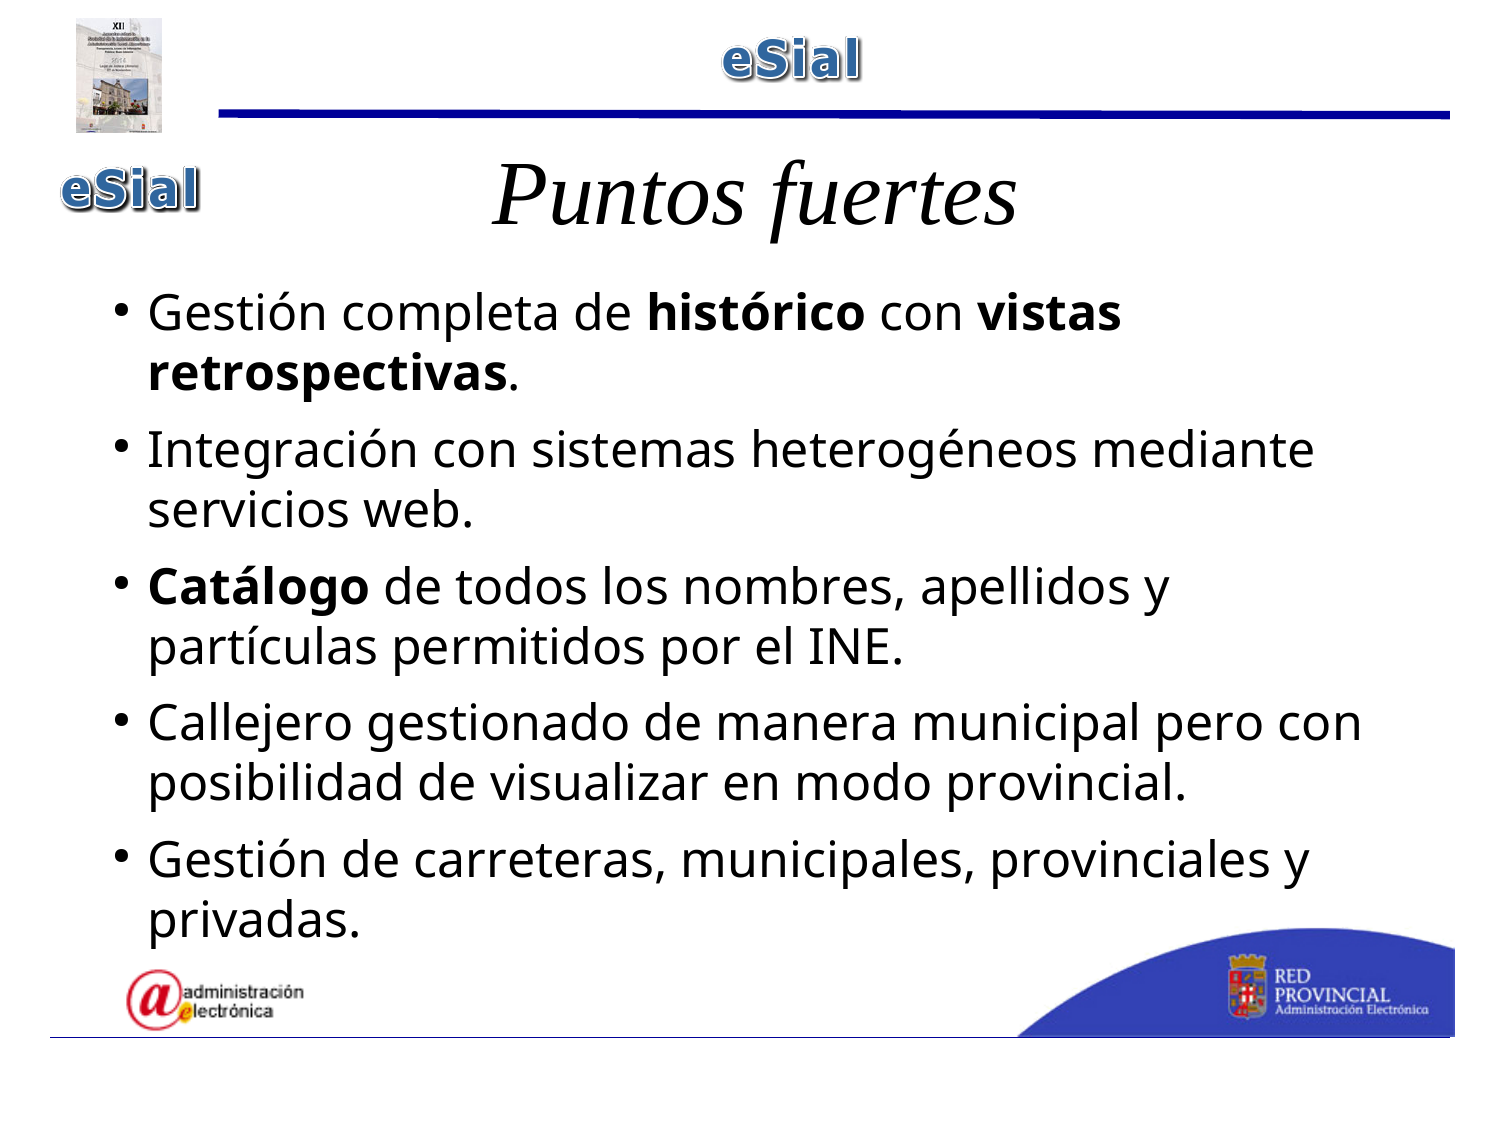

# Puntos fuertes
Gestión completa de histórico con vistas retrospectivas.
Integración con sistemas heterogéneos mediante servicios web.
Catálogo de todos los nombres, apellidos y partículas permitidos por el INE.
Callejero gestionado de manera municipal pero con posibilidad de visualizar en modo provincial.
Gestión de carreteras, municipales, provinciales y privadas.